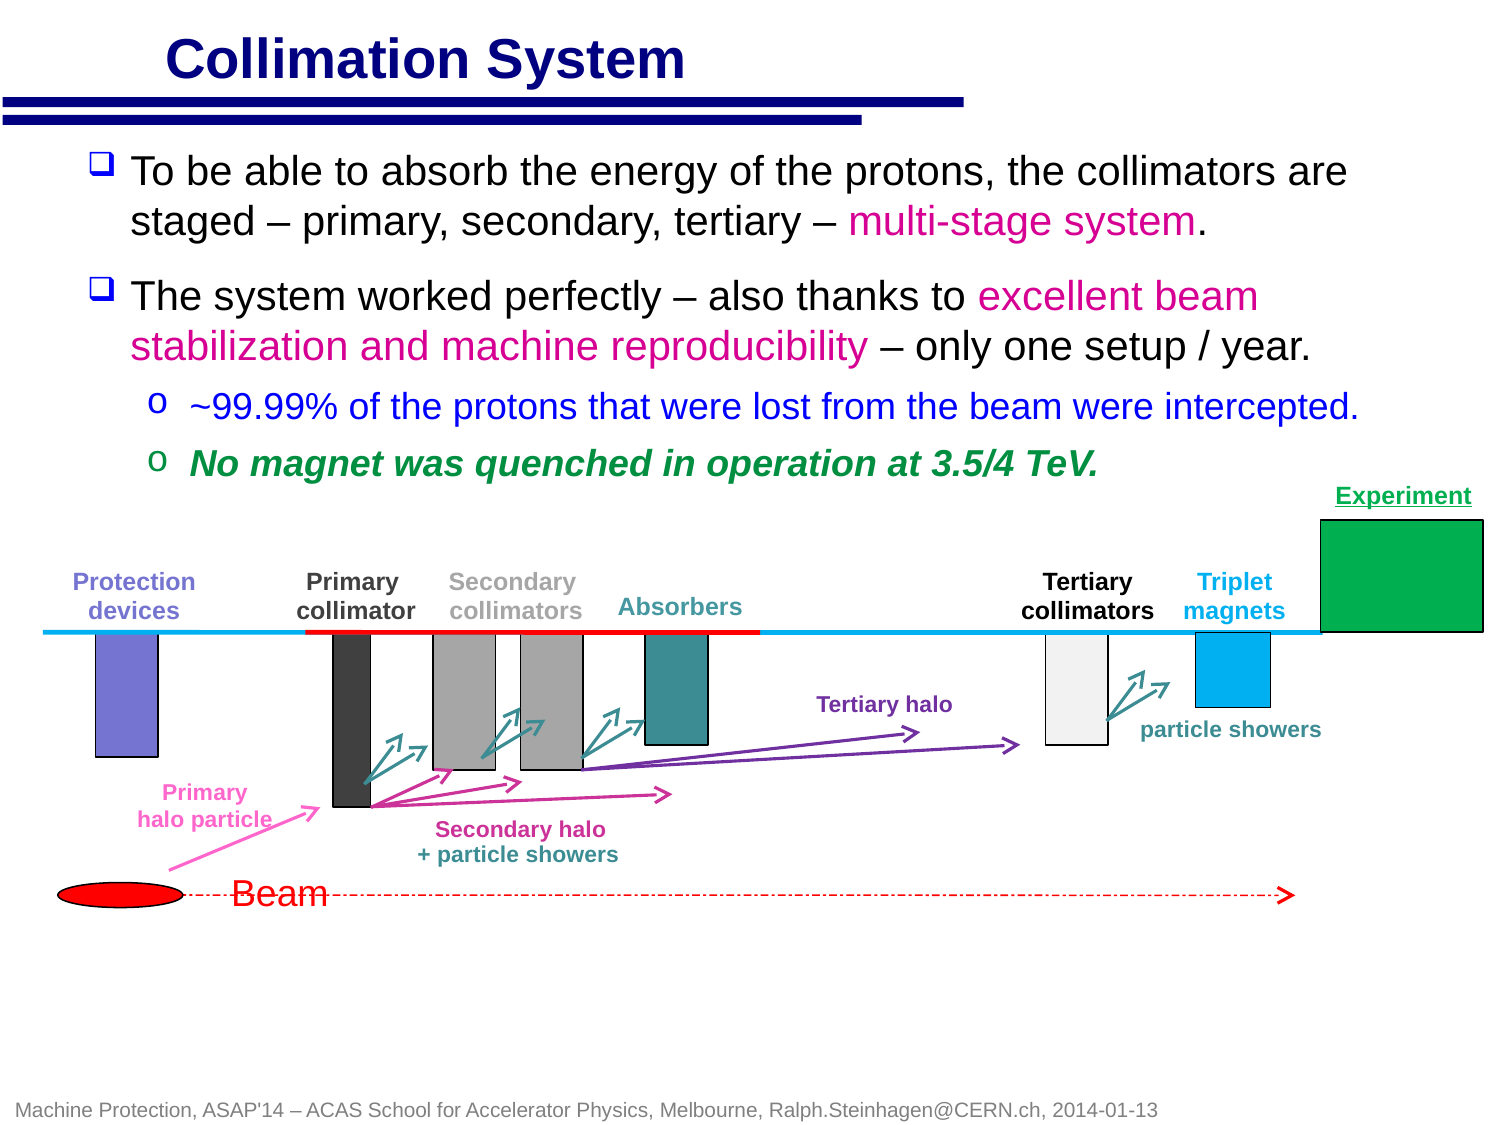

# Collimation System
To be able to absorb the energy of the protons, the collimators are staged – primary, secondary, tertiary – multi-stage system.
The system worked perfectly – also thanks to excellent beam stabilization and machine reproducibility – only one setup / year.
~99.99% of the protons that were lost from the beam were intercepted.
No magnet was quenched in operation at 3.5/4 TeV.
Experiment
Protection
devices
Primary
collimator
Secondary
collimators
Tertiary
collimators
Triplet
magnets
Absorbers
Tertiary halo
particle showers
Primary
halo particle
Secondary halo
+ particle showers
Beam